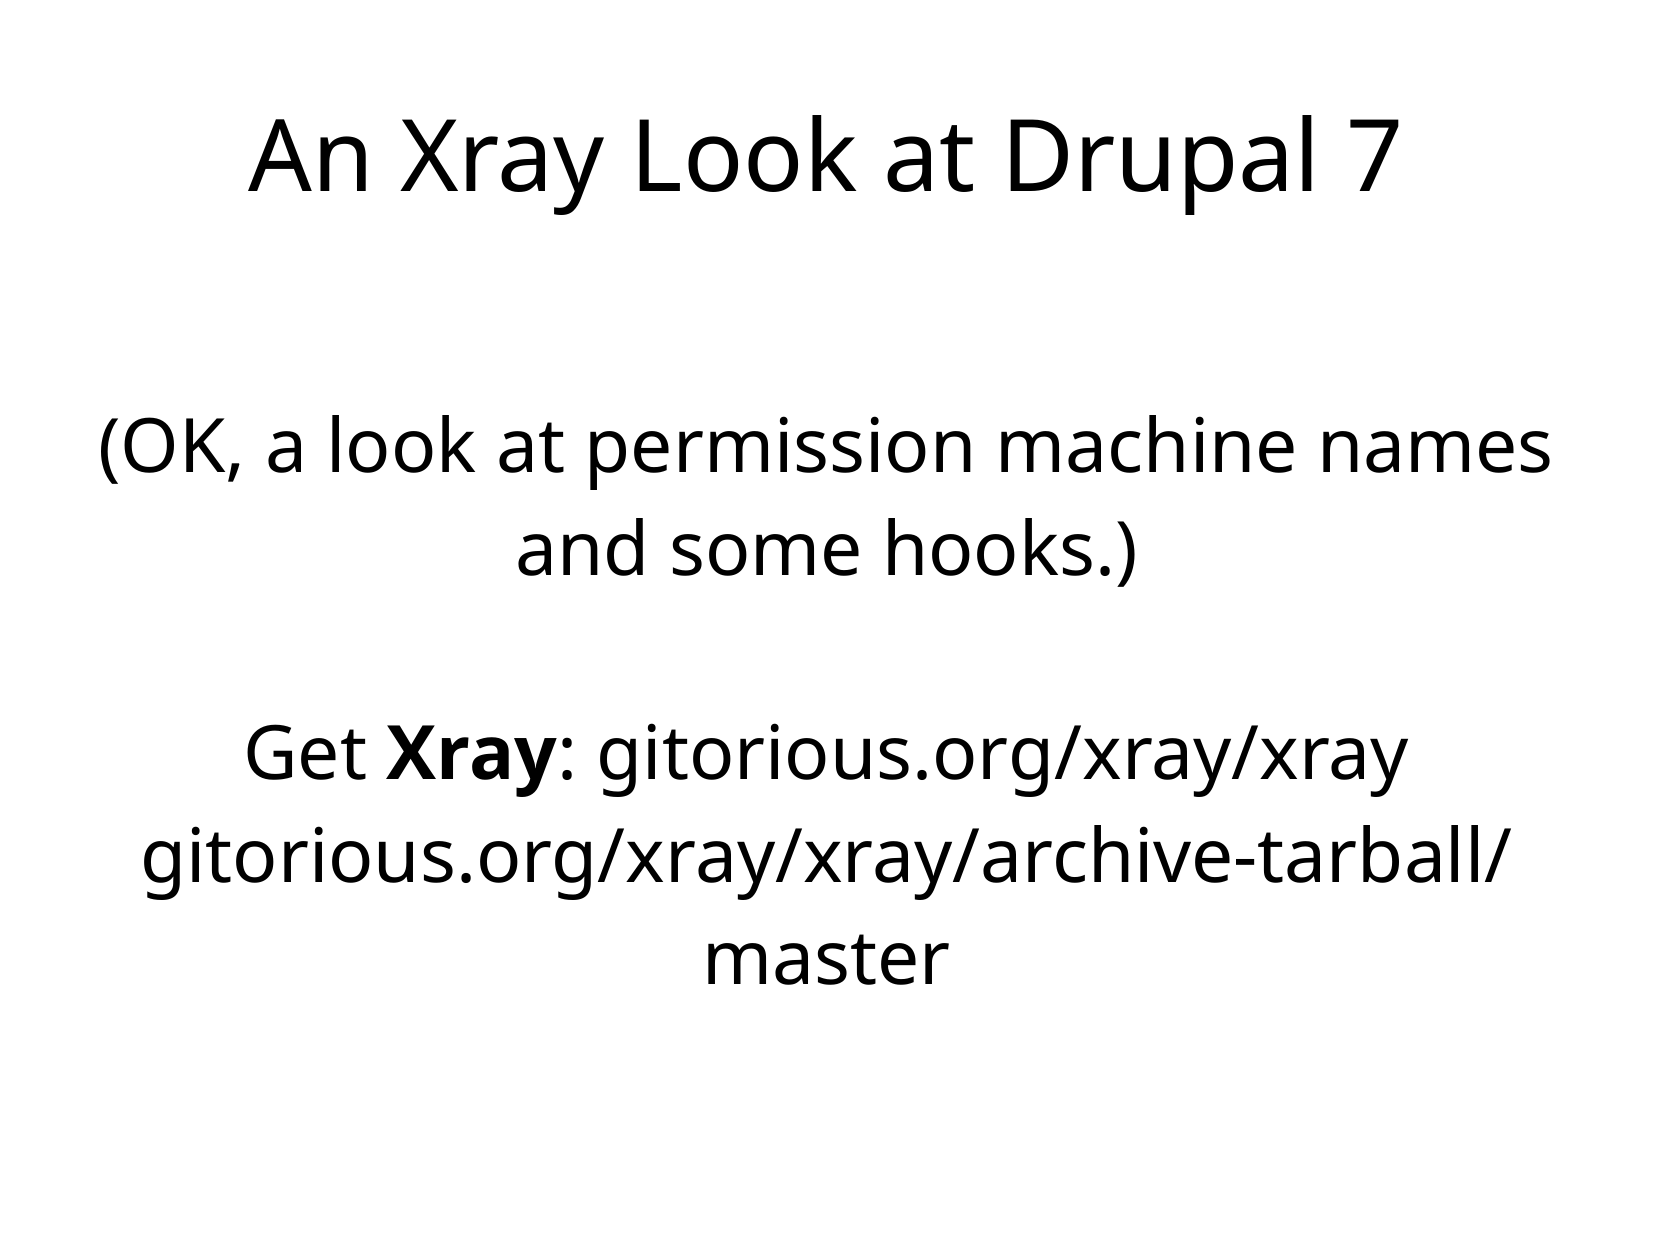

# An Xray Look at Drupal 7
(OK, a look at permission machine names and some hooks.)
Get Xray: gitorious.org/xray/xray
gitorious.org/xray/xray/archive-tarball/master